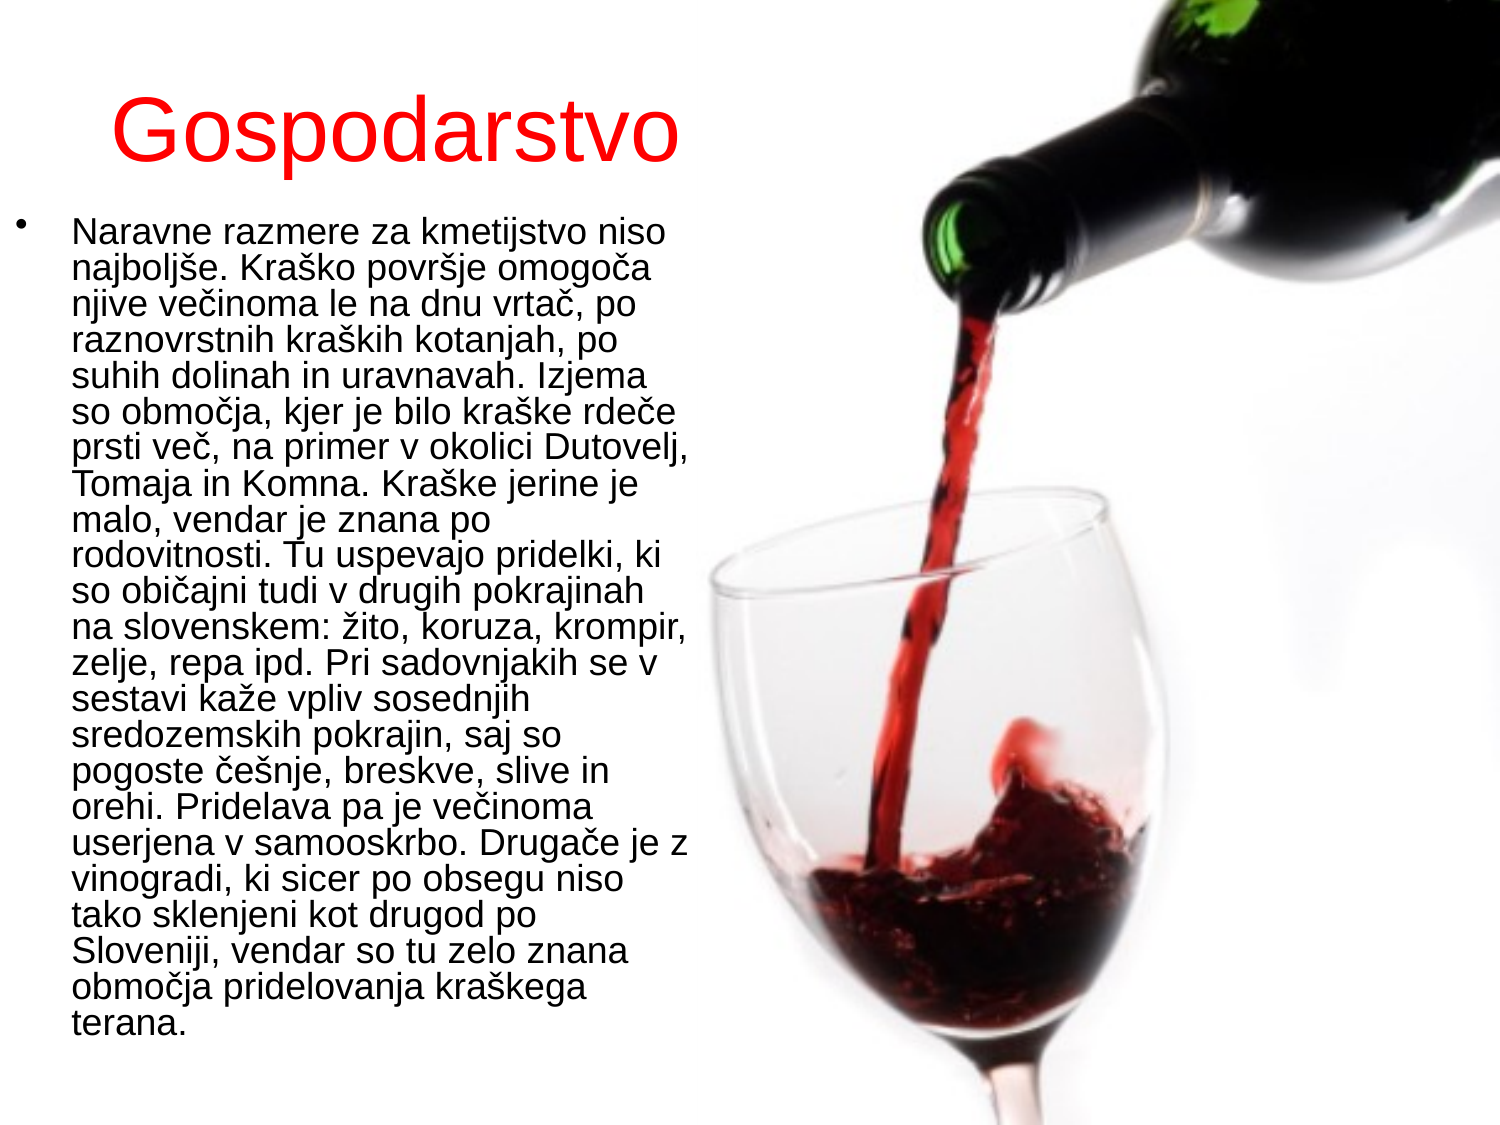

# Gospodarstvo
Naravne razmere za kmetijstvo niso najboljše. Kraško površje omogoča njive večinoma le na dnu vrtač, po raznovrstnih kraških kotanjah, po suhih dolinah in uravnavah. Izjema so območja, kjer je bilo kraške rdeče prsti več, na primer v okolici Dutovelj, Tomaja in Komna. Kraške jerine je malo, vendar je znana po rodovitnosti. Tu uspevajo pridelki, ki so običajni tudi v drugih pokrajinah na slovenskem: žito, koruza, krompir, zelje, repa ipd. Pri sadovnjakih se v sestavi kaže vpliv sosednjih sredozemskih pokrajin, saj so pogoste češnje, breskve, slive in orehi. Pridelava pa je večinoma userjena v samooskrbo. Drugače je z vinogradi, ki sicer po obsegu niso tako sklenjeni kot drugod po Sloveniji, vendar so tu zelo znana območja pridelovanja kraškega terana.